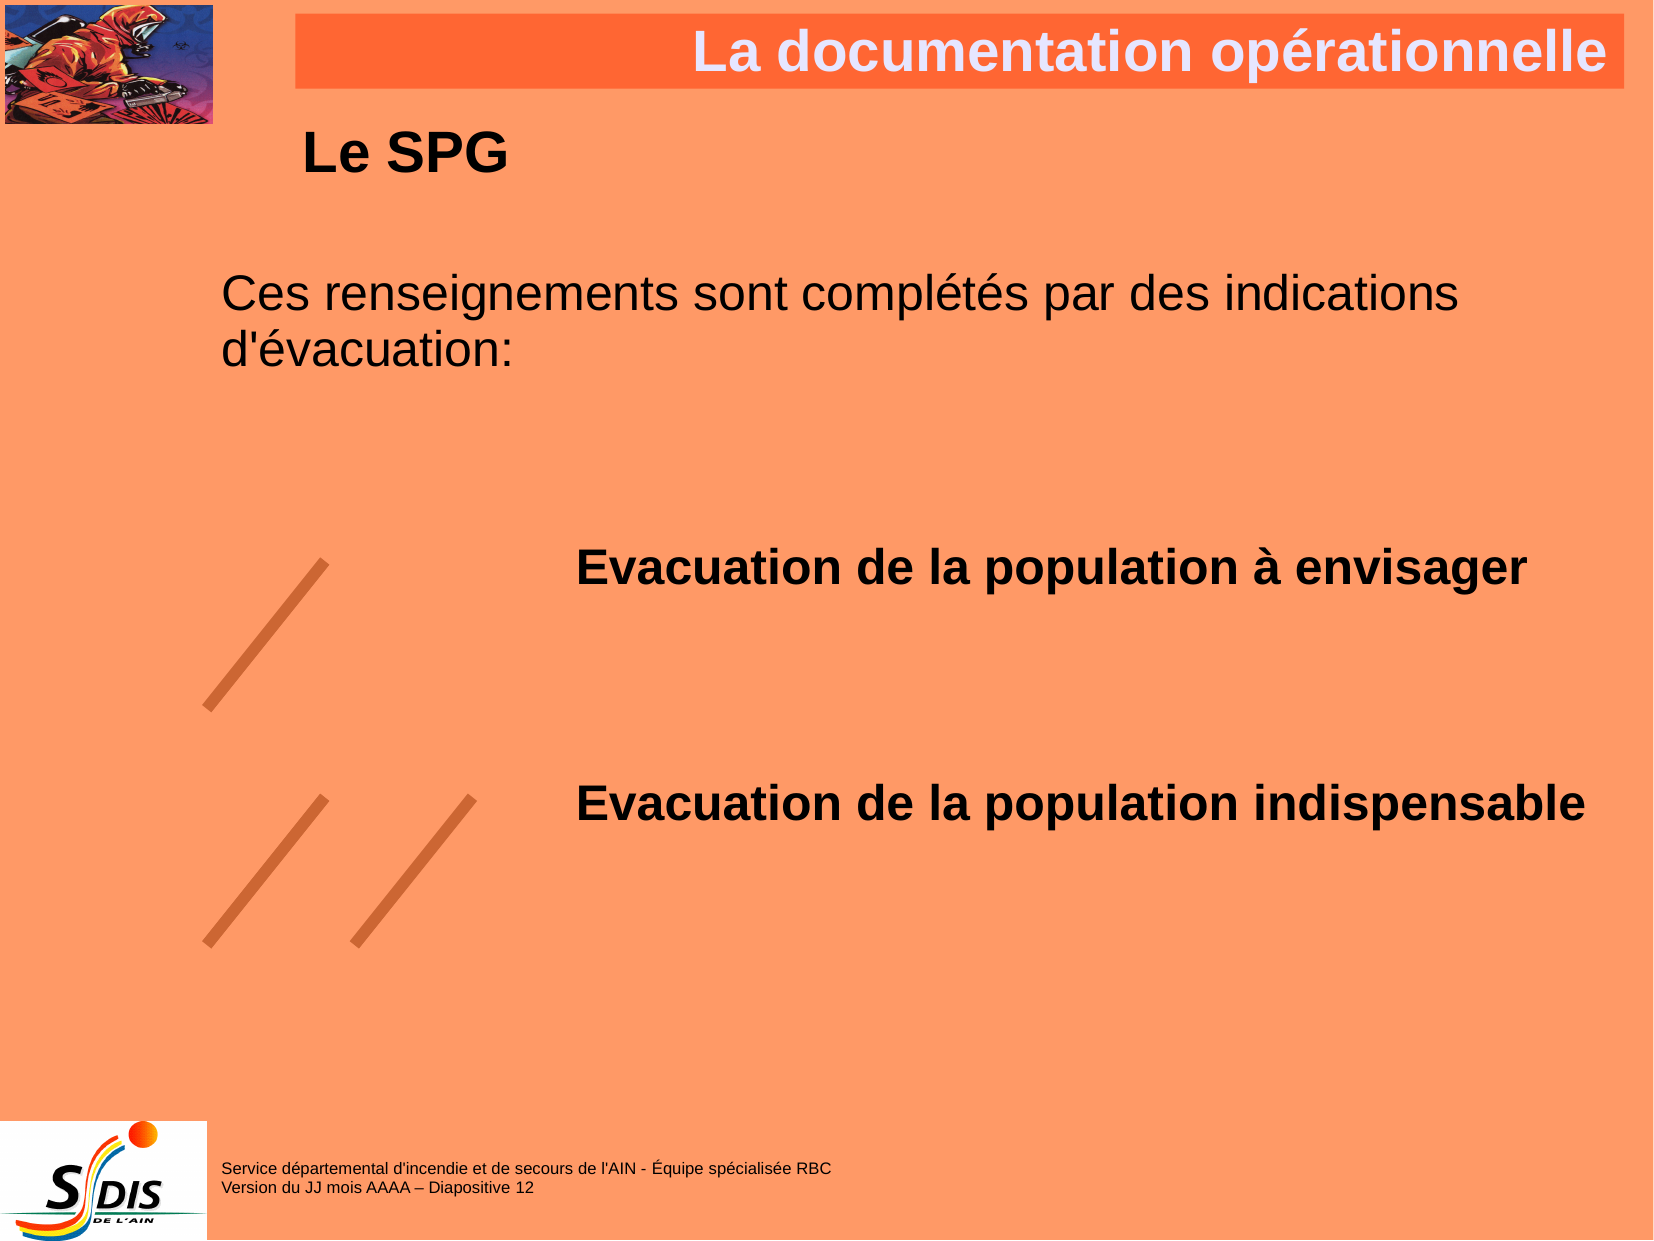

La documentation opérationnelle
Le SPG
Ces renseignements sont complétés par des indications d'évacuation:
Evacuation de la population à envisager
Evacuation de la population indispensable